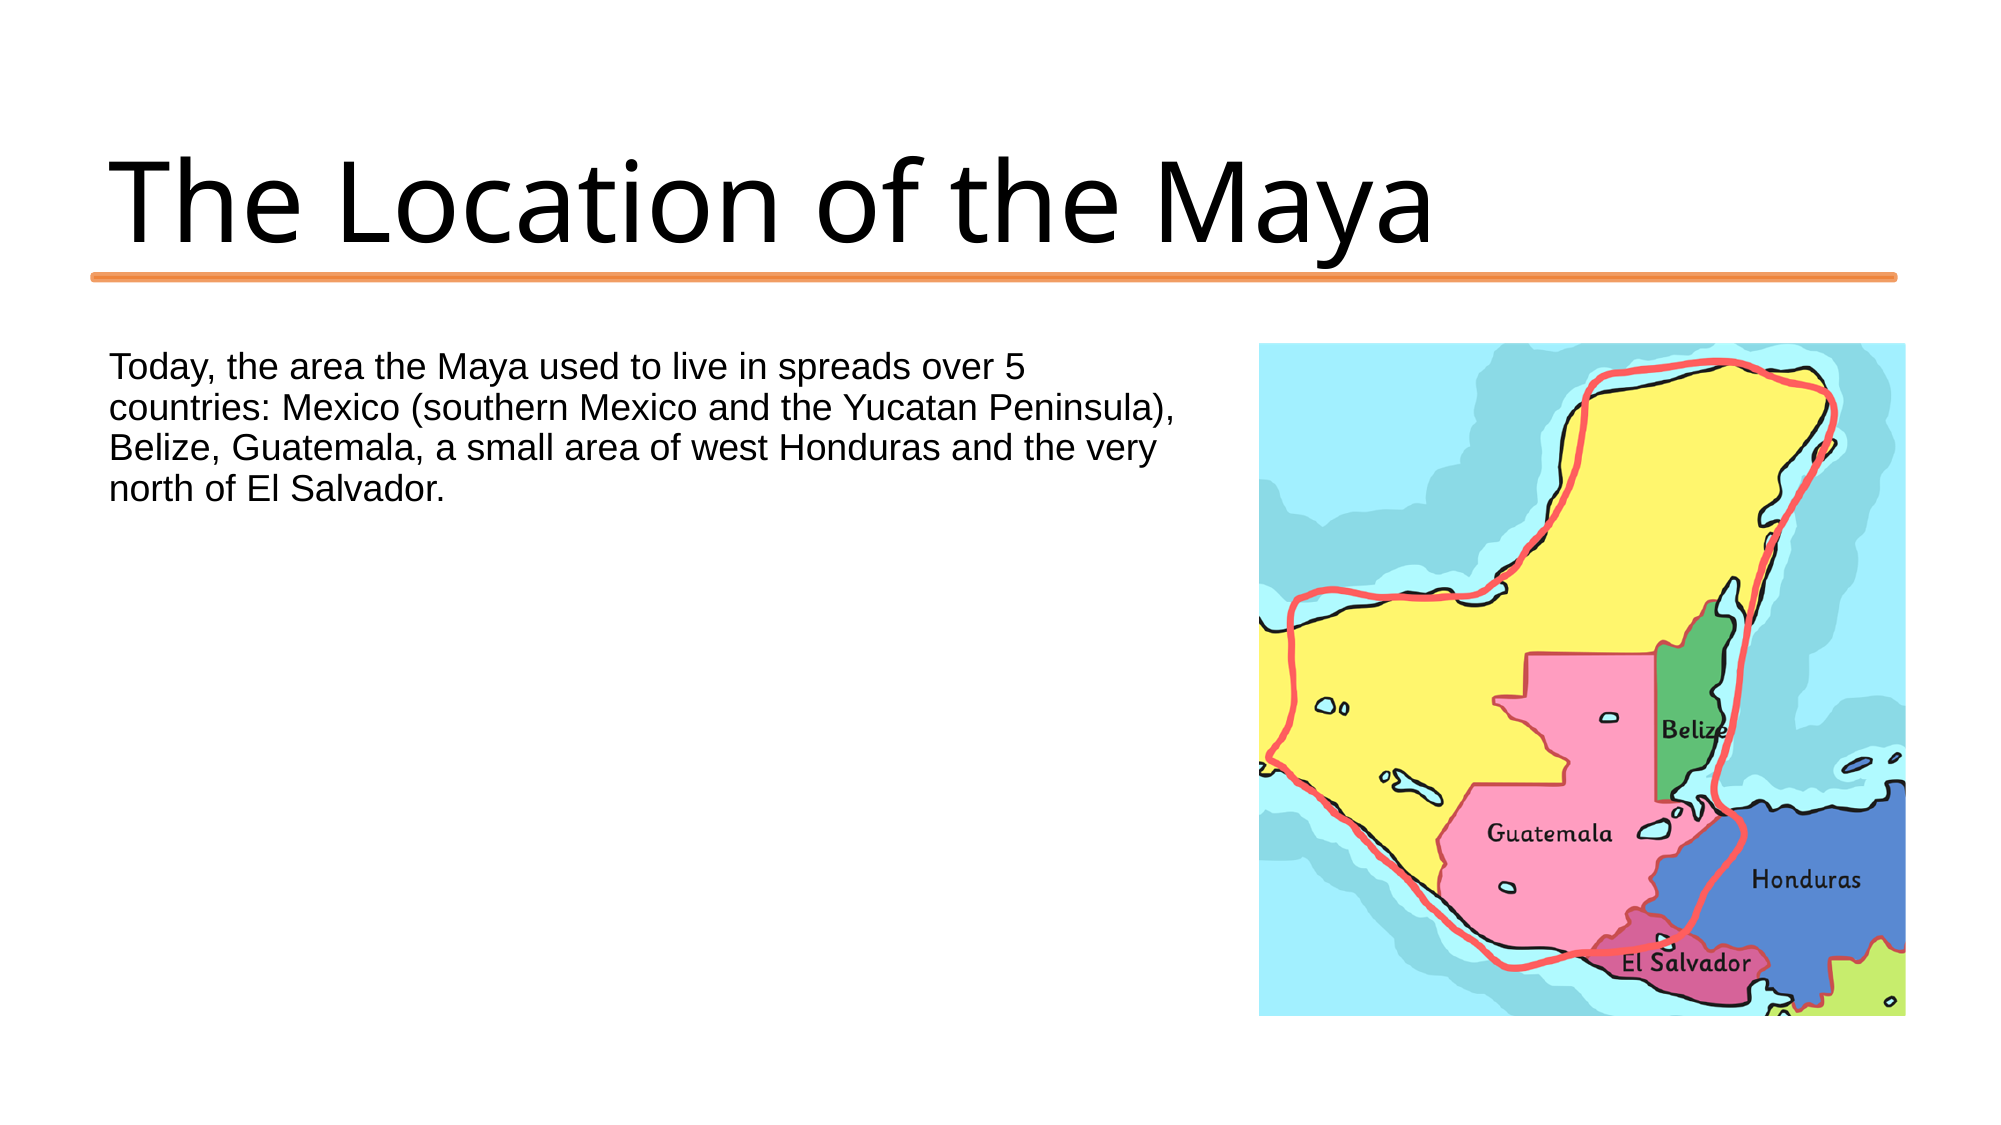

# The Location of the Maya
Today, the area the Maya used to live in spreads over 5 countries: Mexico (southern Mexico and the Yucatan Peninsula), Belize, Guatemala, a small area of west Honduras and the very north of El Salvador.